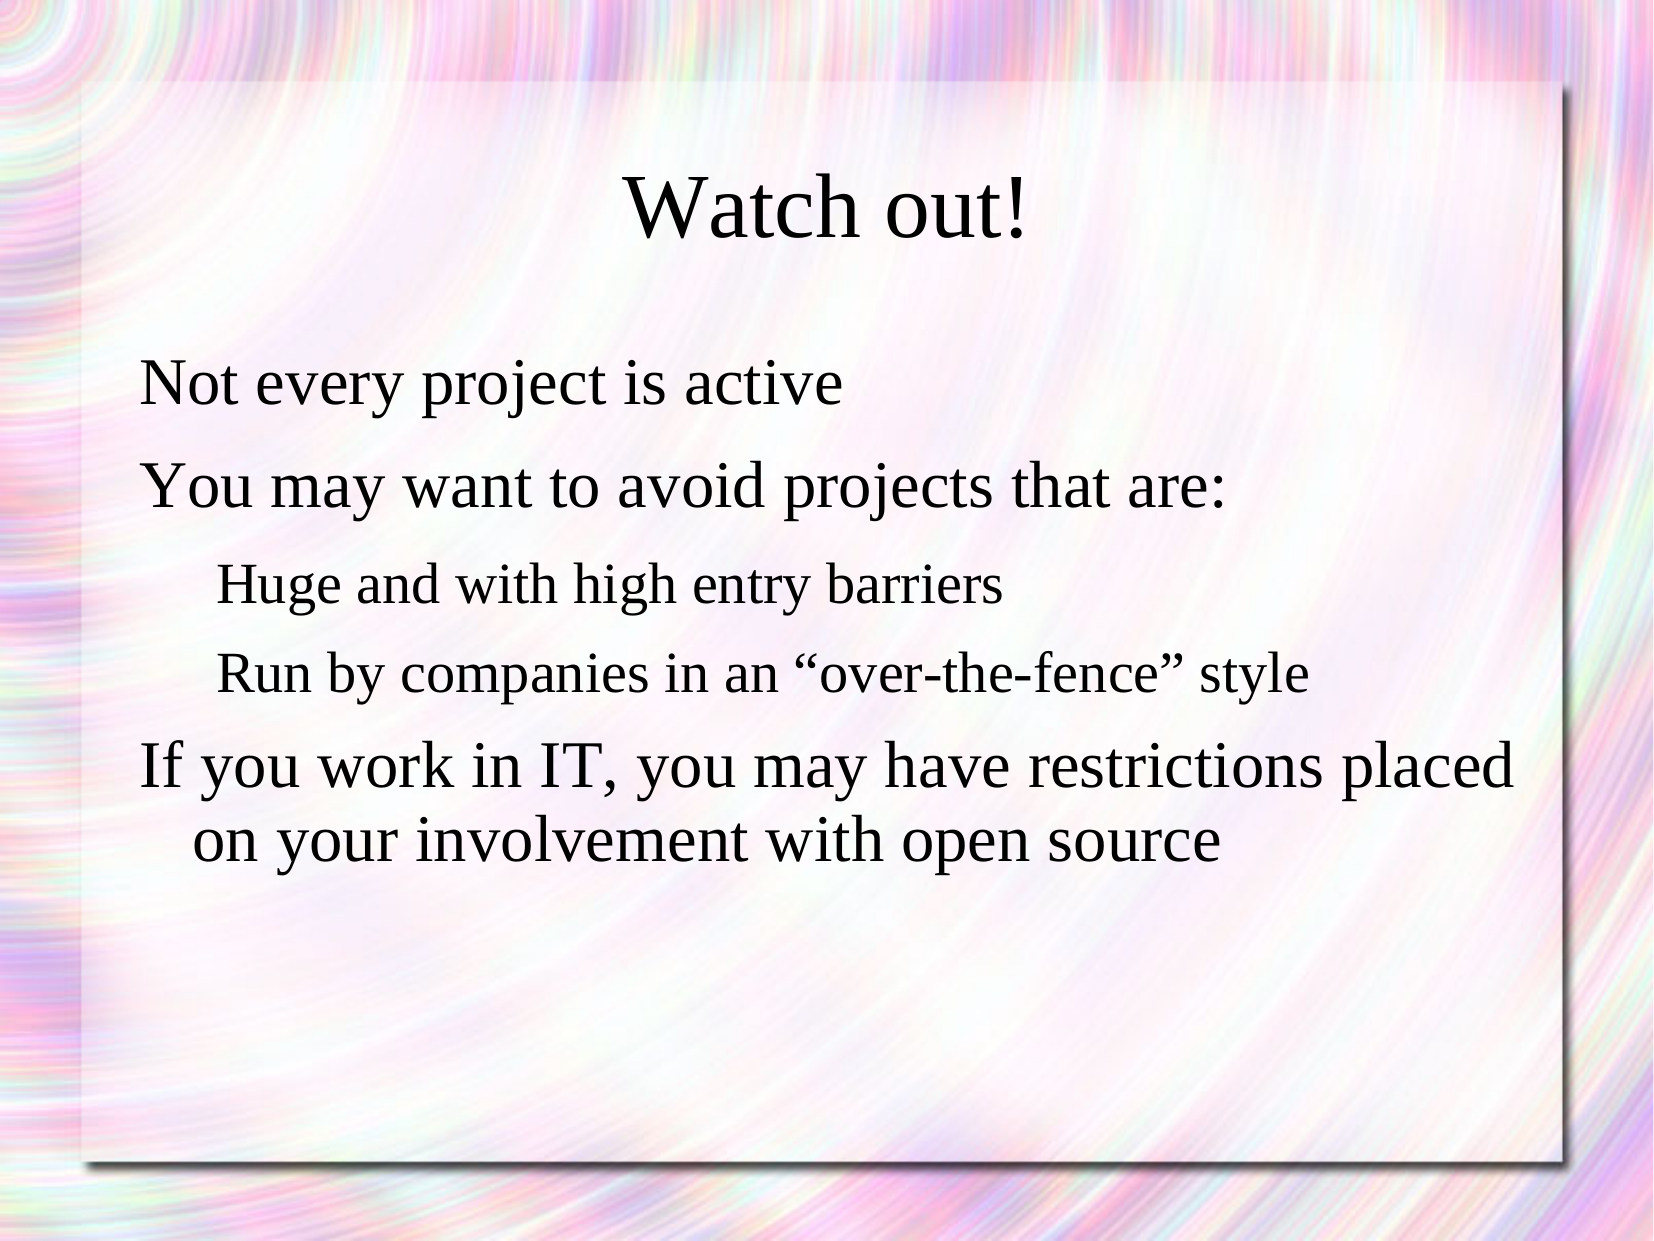

# Watch out!
Not every project is active
You may want to avoid projects that are:
Huge and with high entry barriers
Run by companies in an “over-the-fence” style
If you work in IT, you may have restrictions placed on your involvement with open source